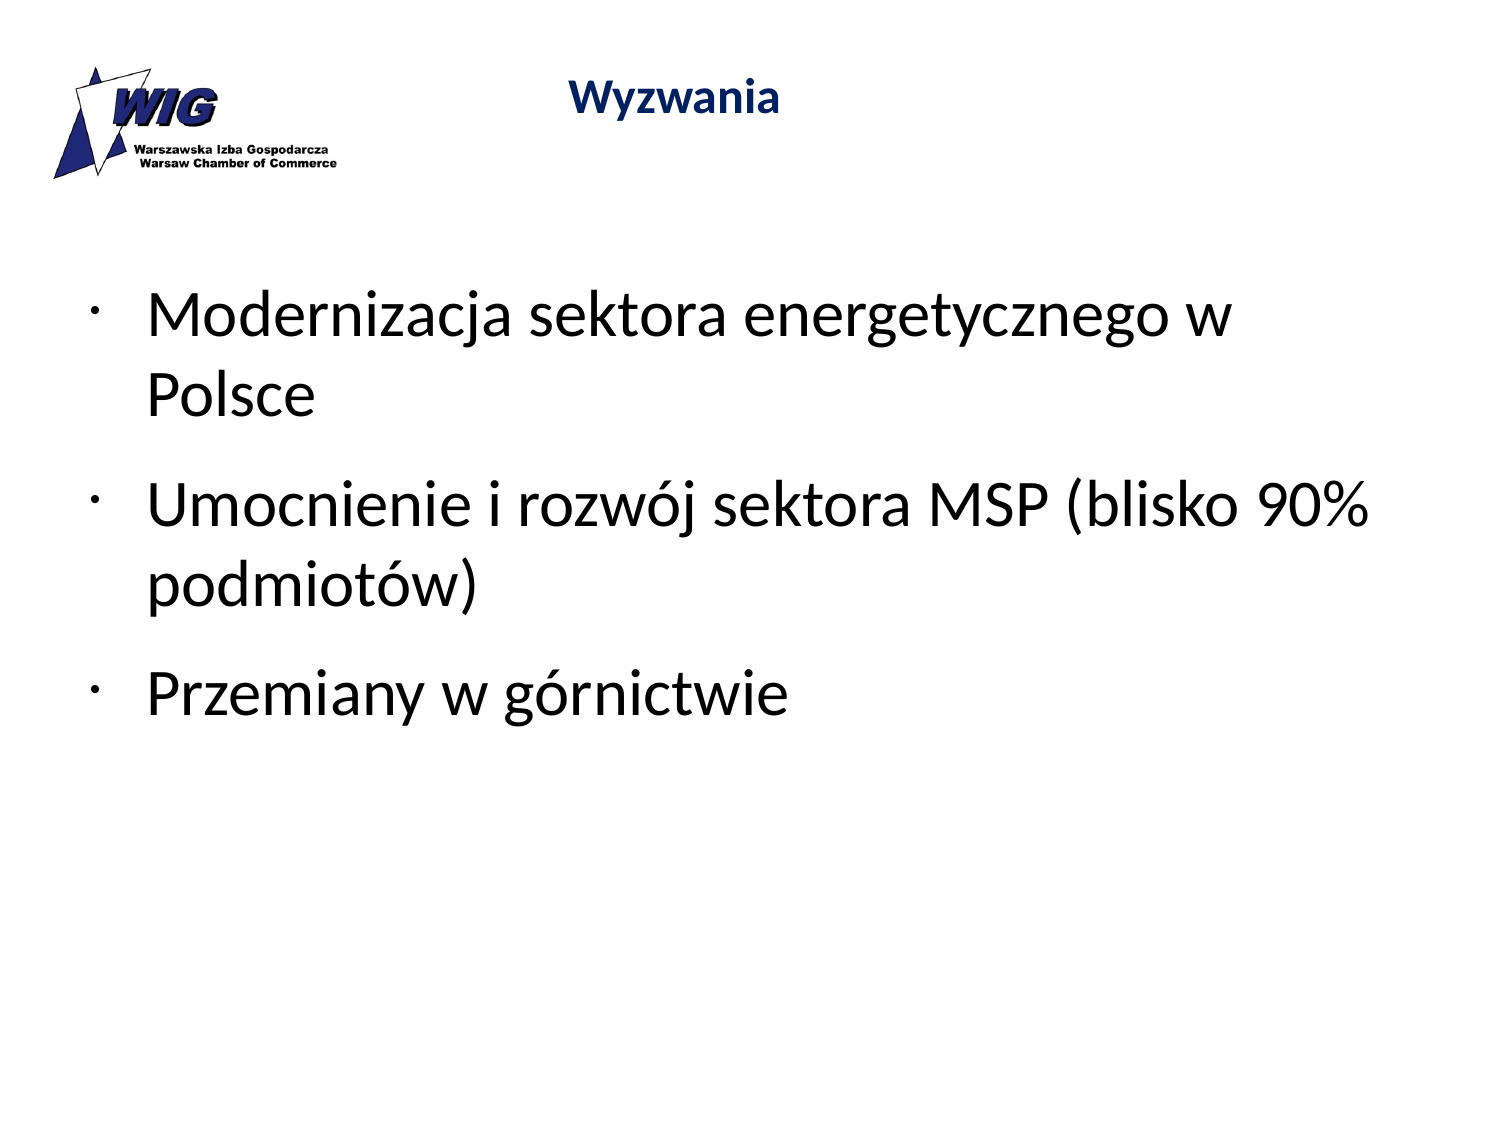

Wyzwania
# Modernizacja sektora energetycznego w Polsce
Umocnienie i rozwój sektora MSP (blisko 90% podmiotów)
Przemiany w górnictwie